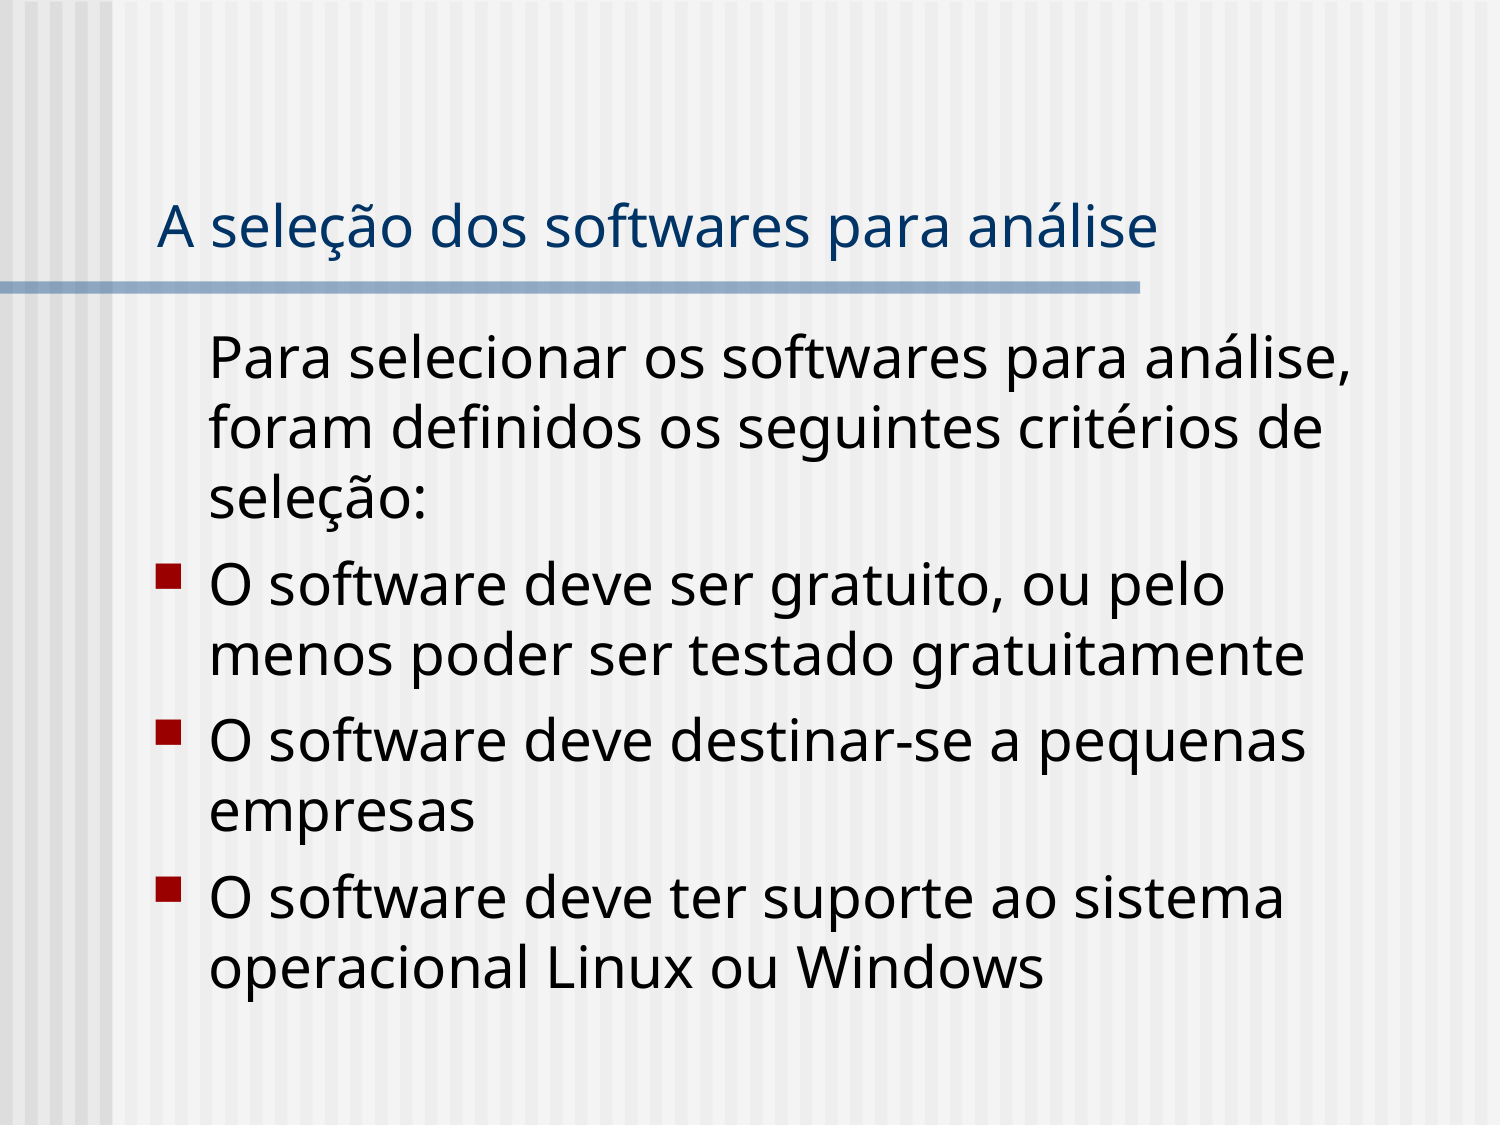

A seleção dos softwares para análise
# Para selecionar os softwares para análise, foram definidos os seguintes critérios de seleção:
O software deve ser gratuito, ou pelo menos poder ser testado gratuitamente
O software deve destinar-se a pequenas empresas
O software deve ter suporte ao sistema operacional Linux ou Windows